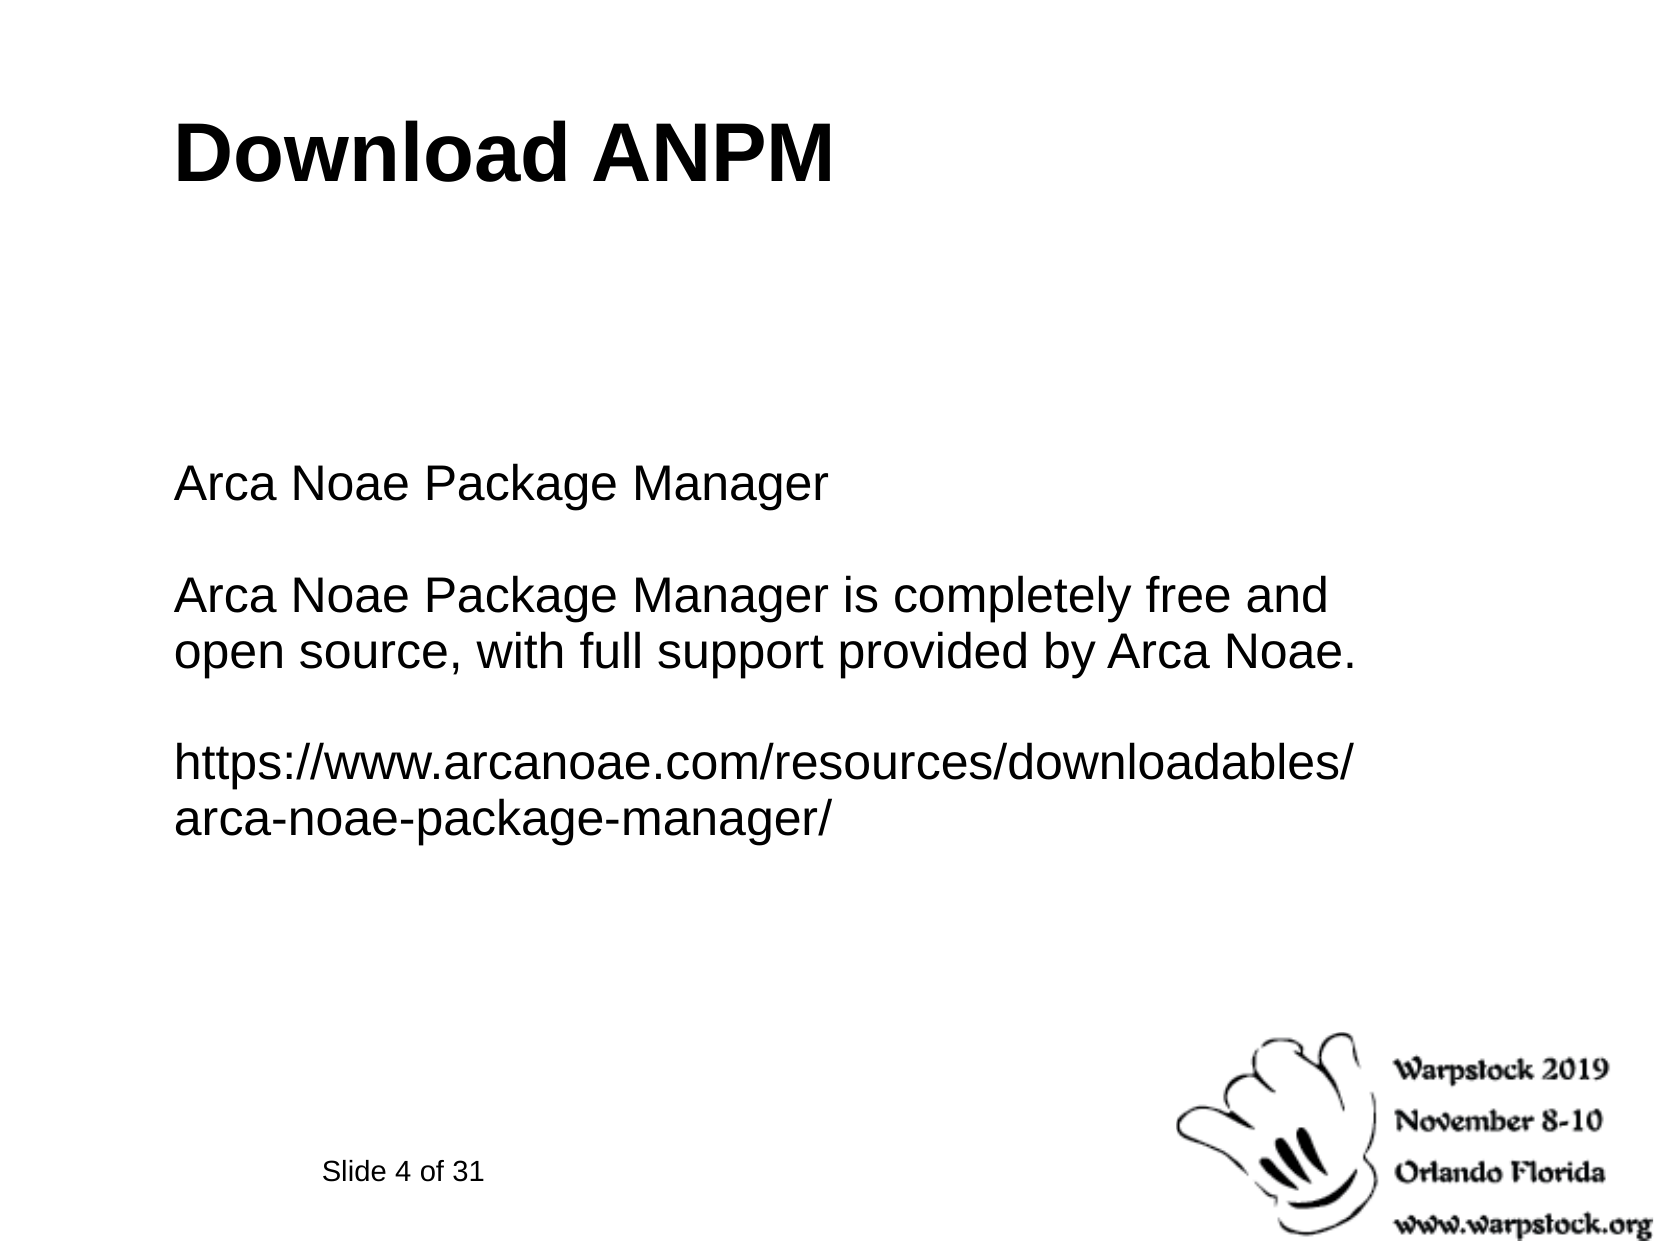

# Download ANPM
Arca Noae Package Manager
Arca Noae Package Manager is completely free and open source, with full support provided by Arca Noae.
https://www.arcanoae.com/resources/downloadables/arca-noae-package-manager/